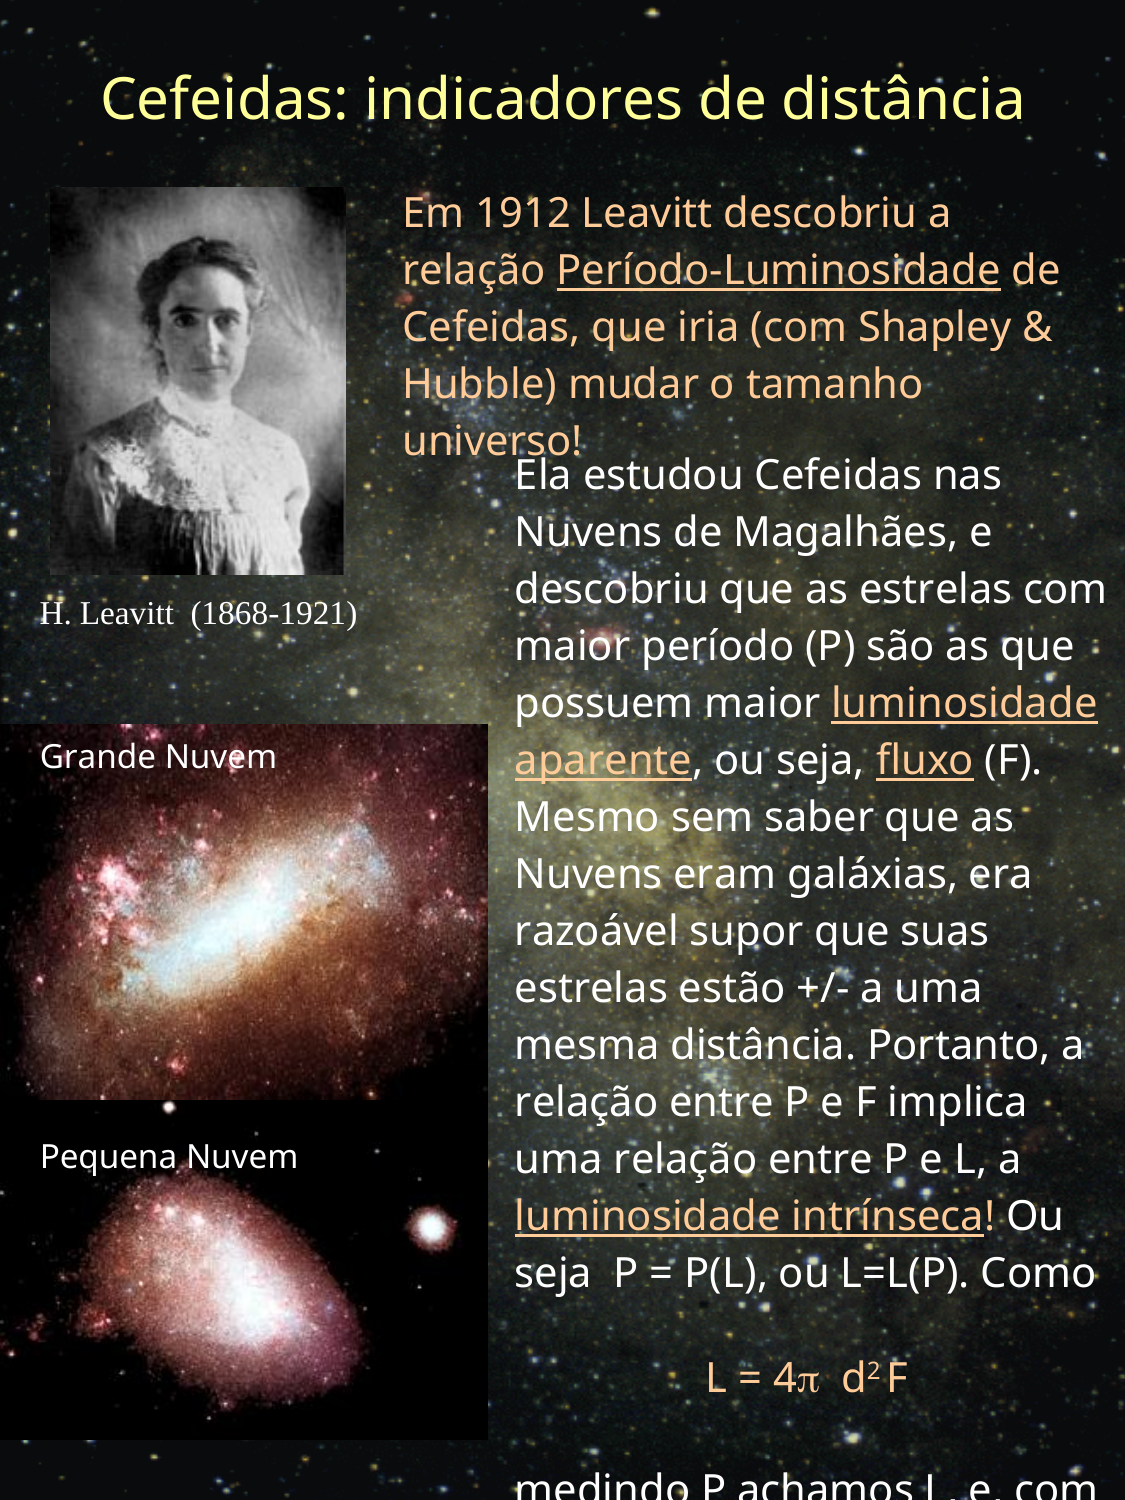

Cefeidas: indicadores de distância
Em 1912 Leavitt descobriu a relação Período-Luminosidade de Cefeidas, que iria (com Shapley & Hubble) mudar o tamanho universo!
Ela estudou Cefeidas nas Nuvens de Magalhães, e descobriu que as estrelas com maior período (P) são as que possuem maior luminosidade aparente, ou seja, fluxo (F). Mesmo sem saber que as Nuvens eram galáxias, era razoável supor que suas estrelas estão +/- a uma mesma distância. Portanto, a relação entre P e F implica uma relação entre P e L, a luminosidade intrínseca! Ou seja P = P(L), ou L=L(P). Como
L = 4d2 F
medindo P achamos L, e, com o F observado, obtemos d!!
H. Leavitt (1868-1921)
Grande Nuvem
Pequena Nuvem